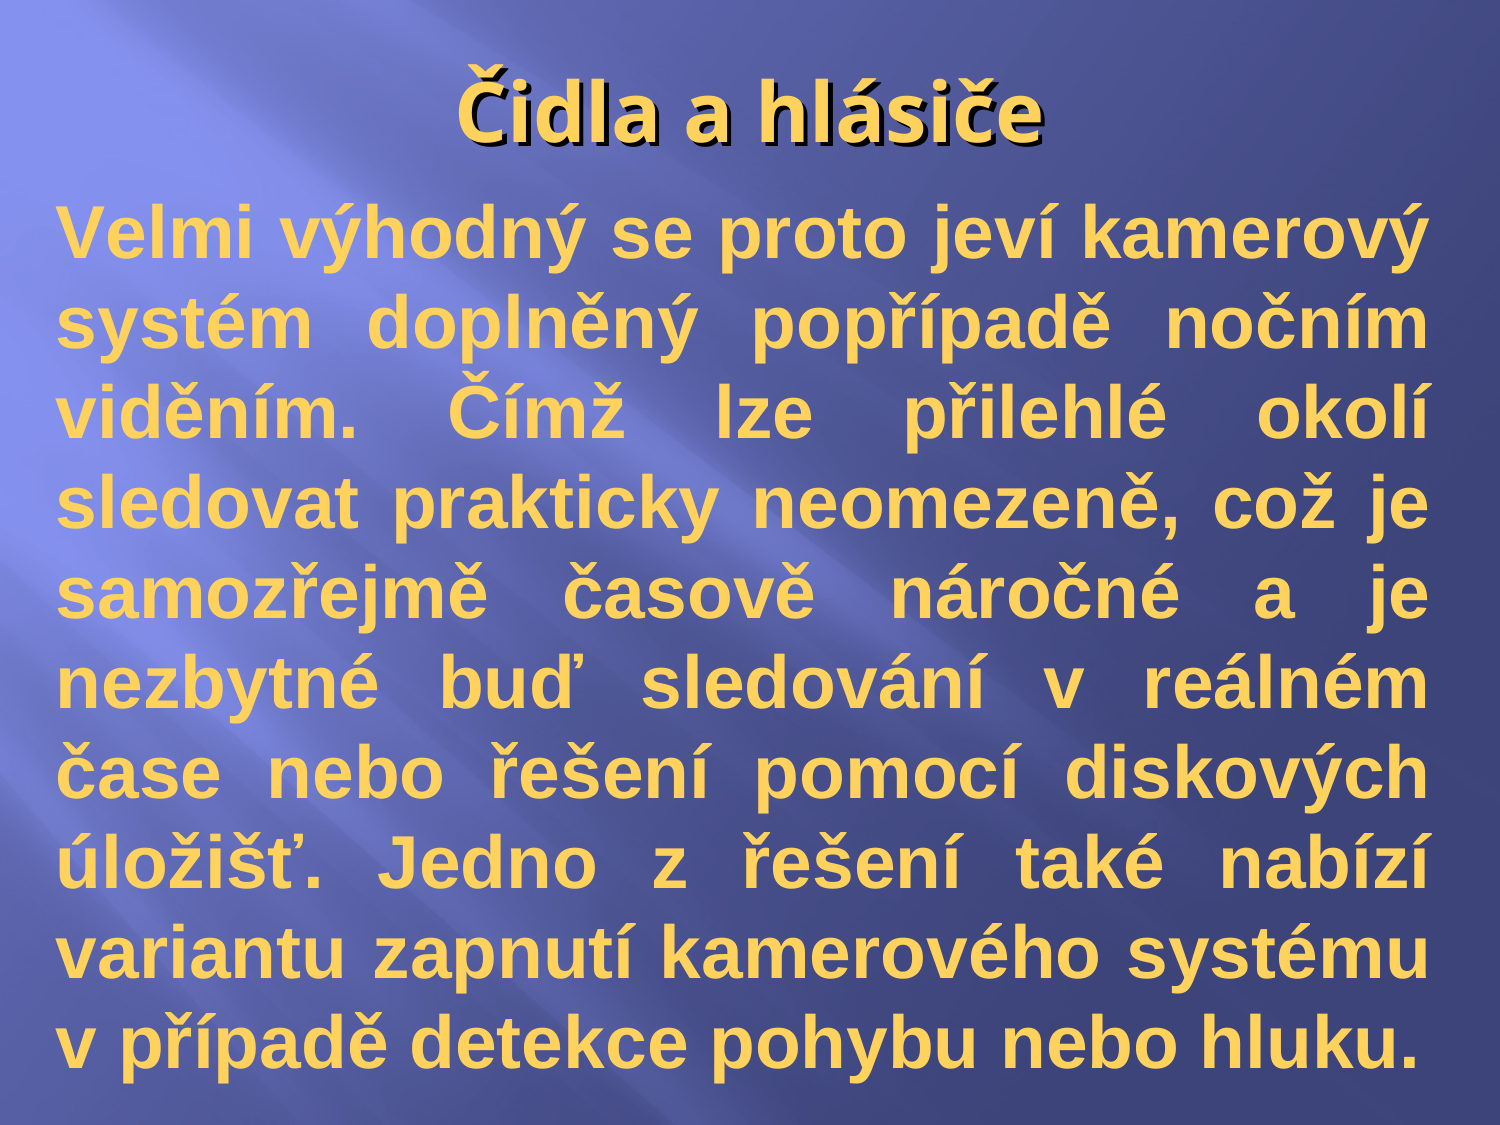

# Čidla a hlásiče
Velmi výhodný se proto jeví kamerový systém doplněný popřípadě nočním viděním. Čímž lze přilehlé okolí sledovat prakticky neomezeně, což je samozřejmě časově náročné a je nezbytné buď sledování v reálném čase nebo řešení pomocí diskových úložišť. Jedno z řešení také nabízí variantu zapnutí kamerového systému v případě detekce pohybu nebo hluku.